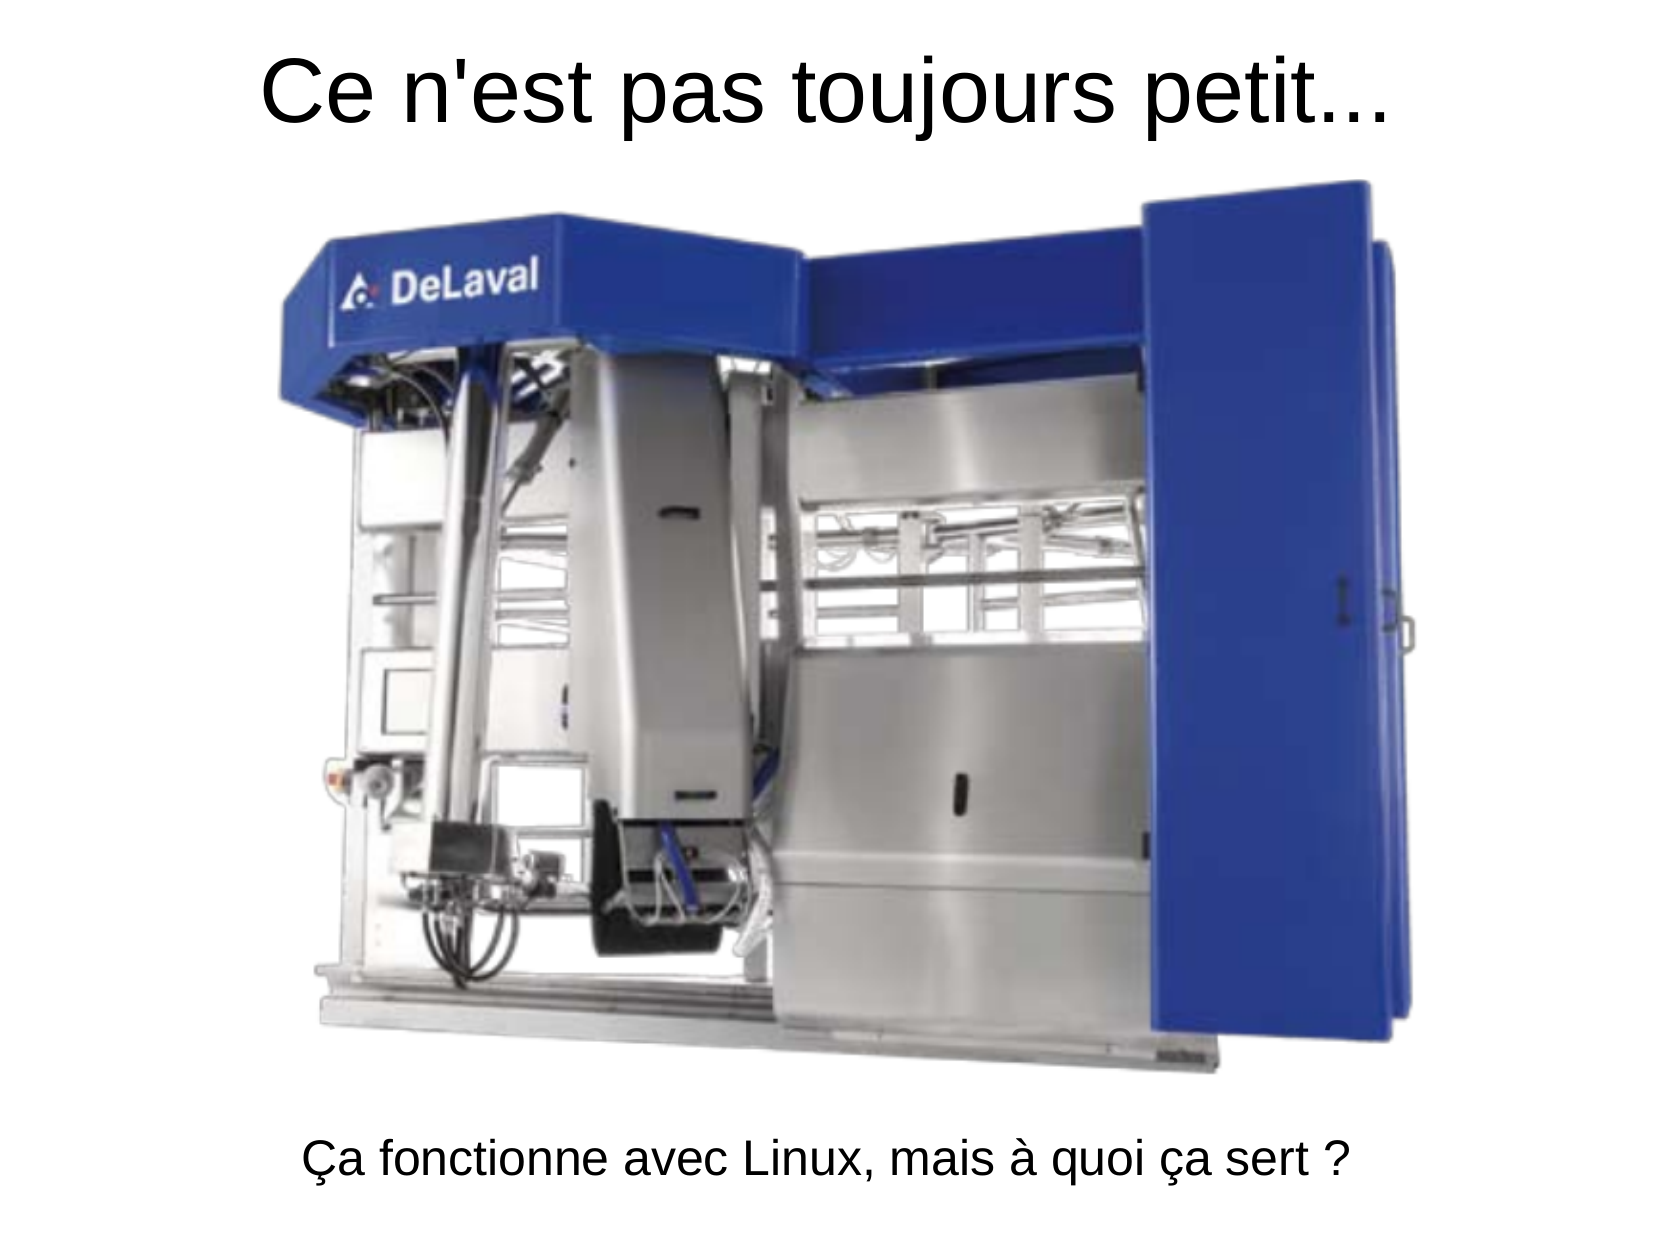

# Ce n'est pas toujours petit...
Ça fonctionne avec Linux, mais à quoi ça sert ?